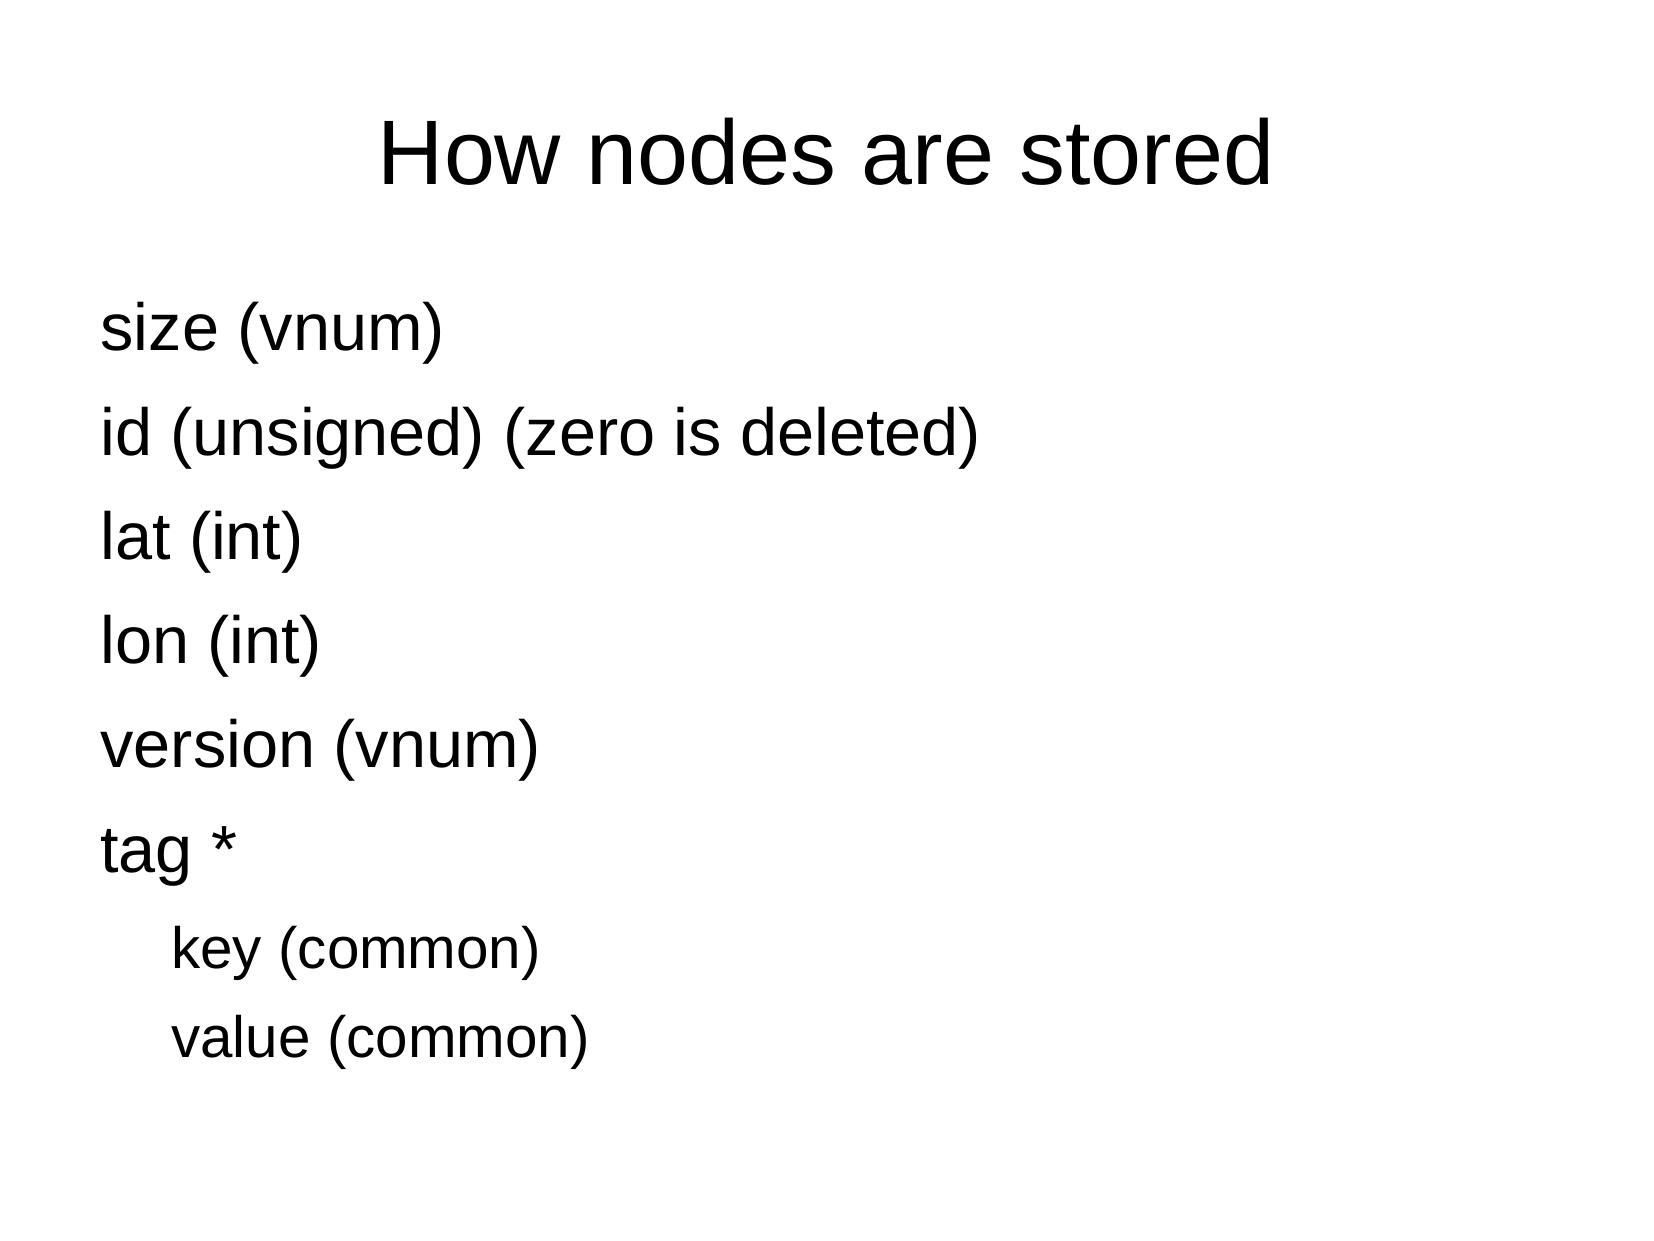

# How nodes are stored
size (vnum)
id (unsigned) (zero is deleted)
lat (int)
lon (int)
version (vnum)
tag *
key (common)
value (common)